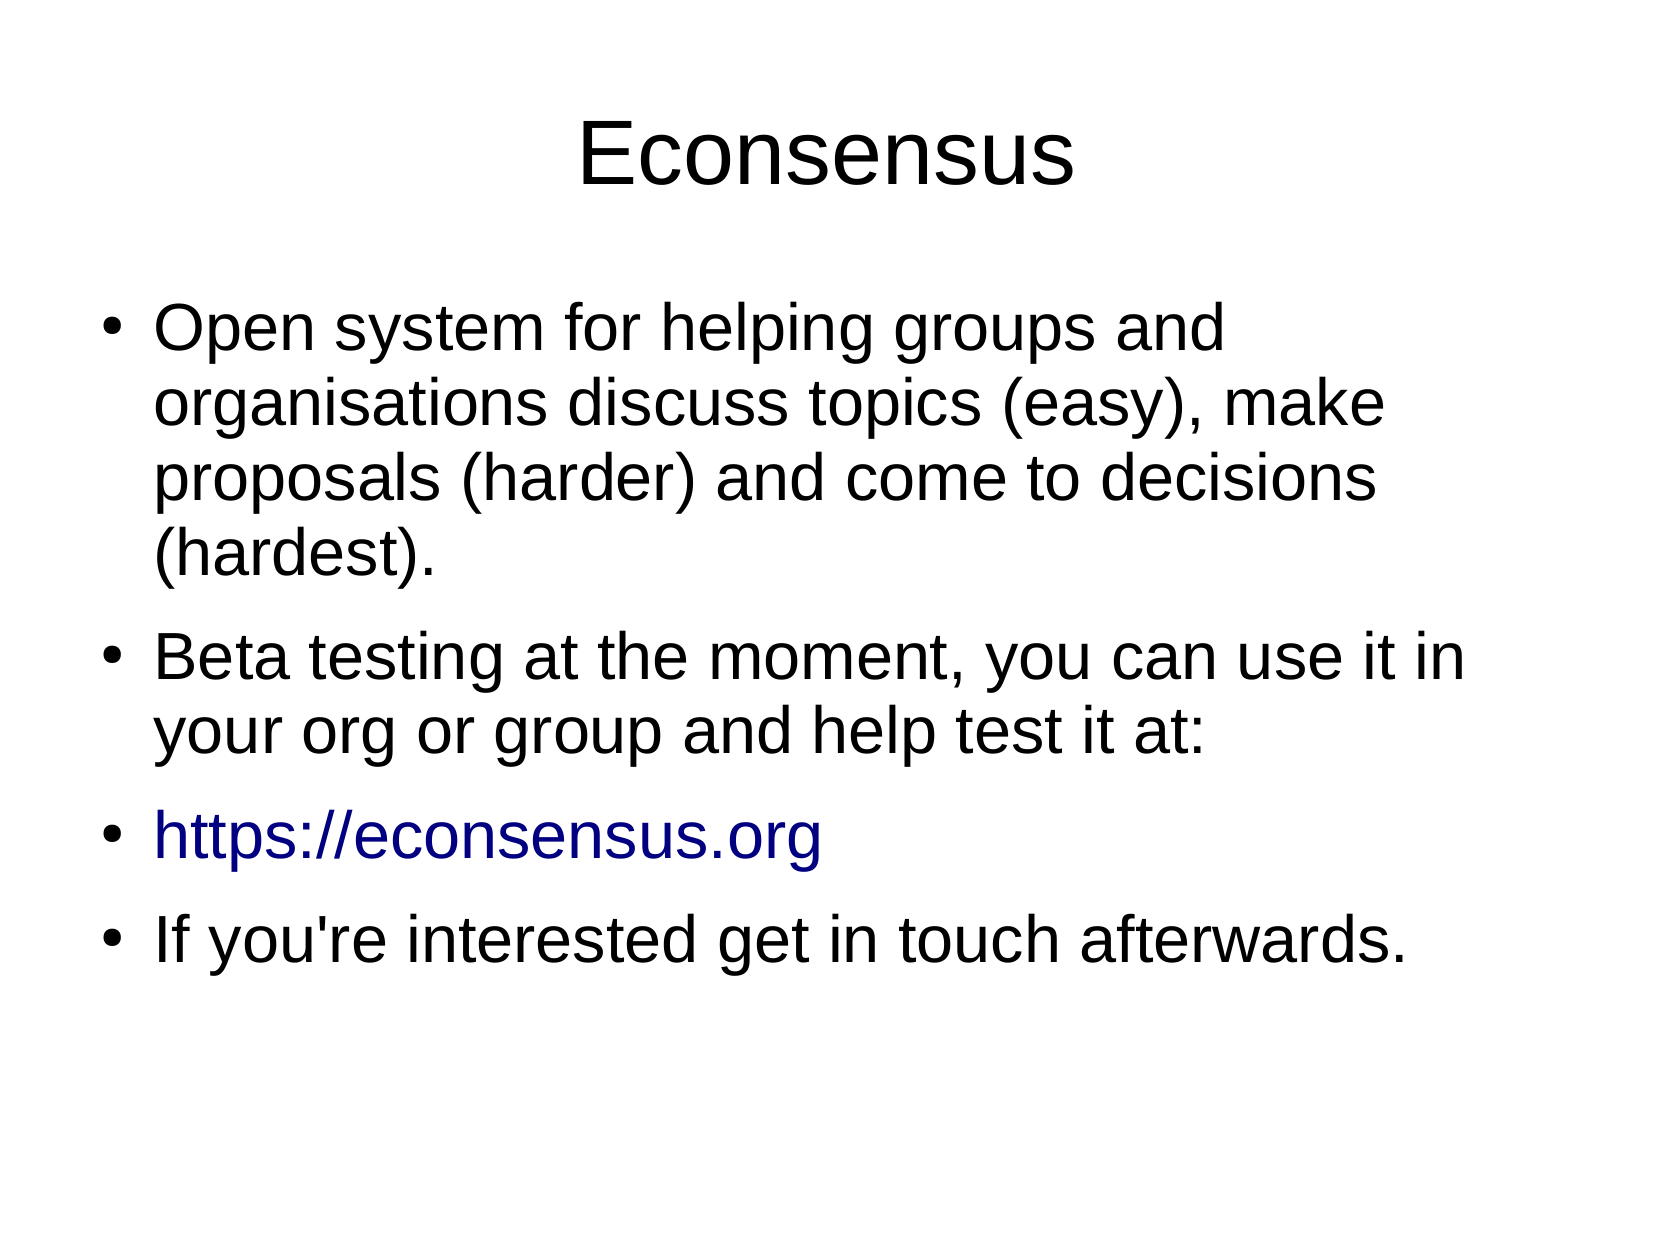

# Econsensus
Open system for helping groups and organisations discuss topics (easy), make proposals (harder) and come to decisions (hardest).
Beta testing at the moment, you can use it in your org or group and help test it at:
https://econsensus.org
If you're interested get in touch afterwards.